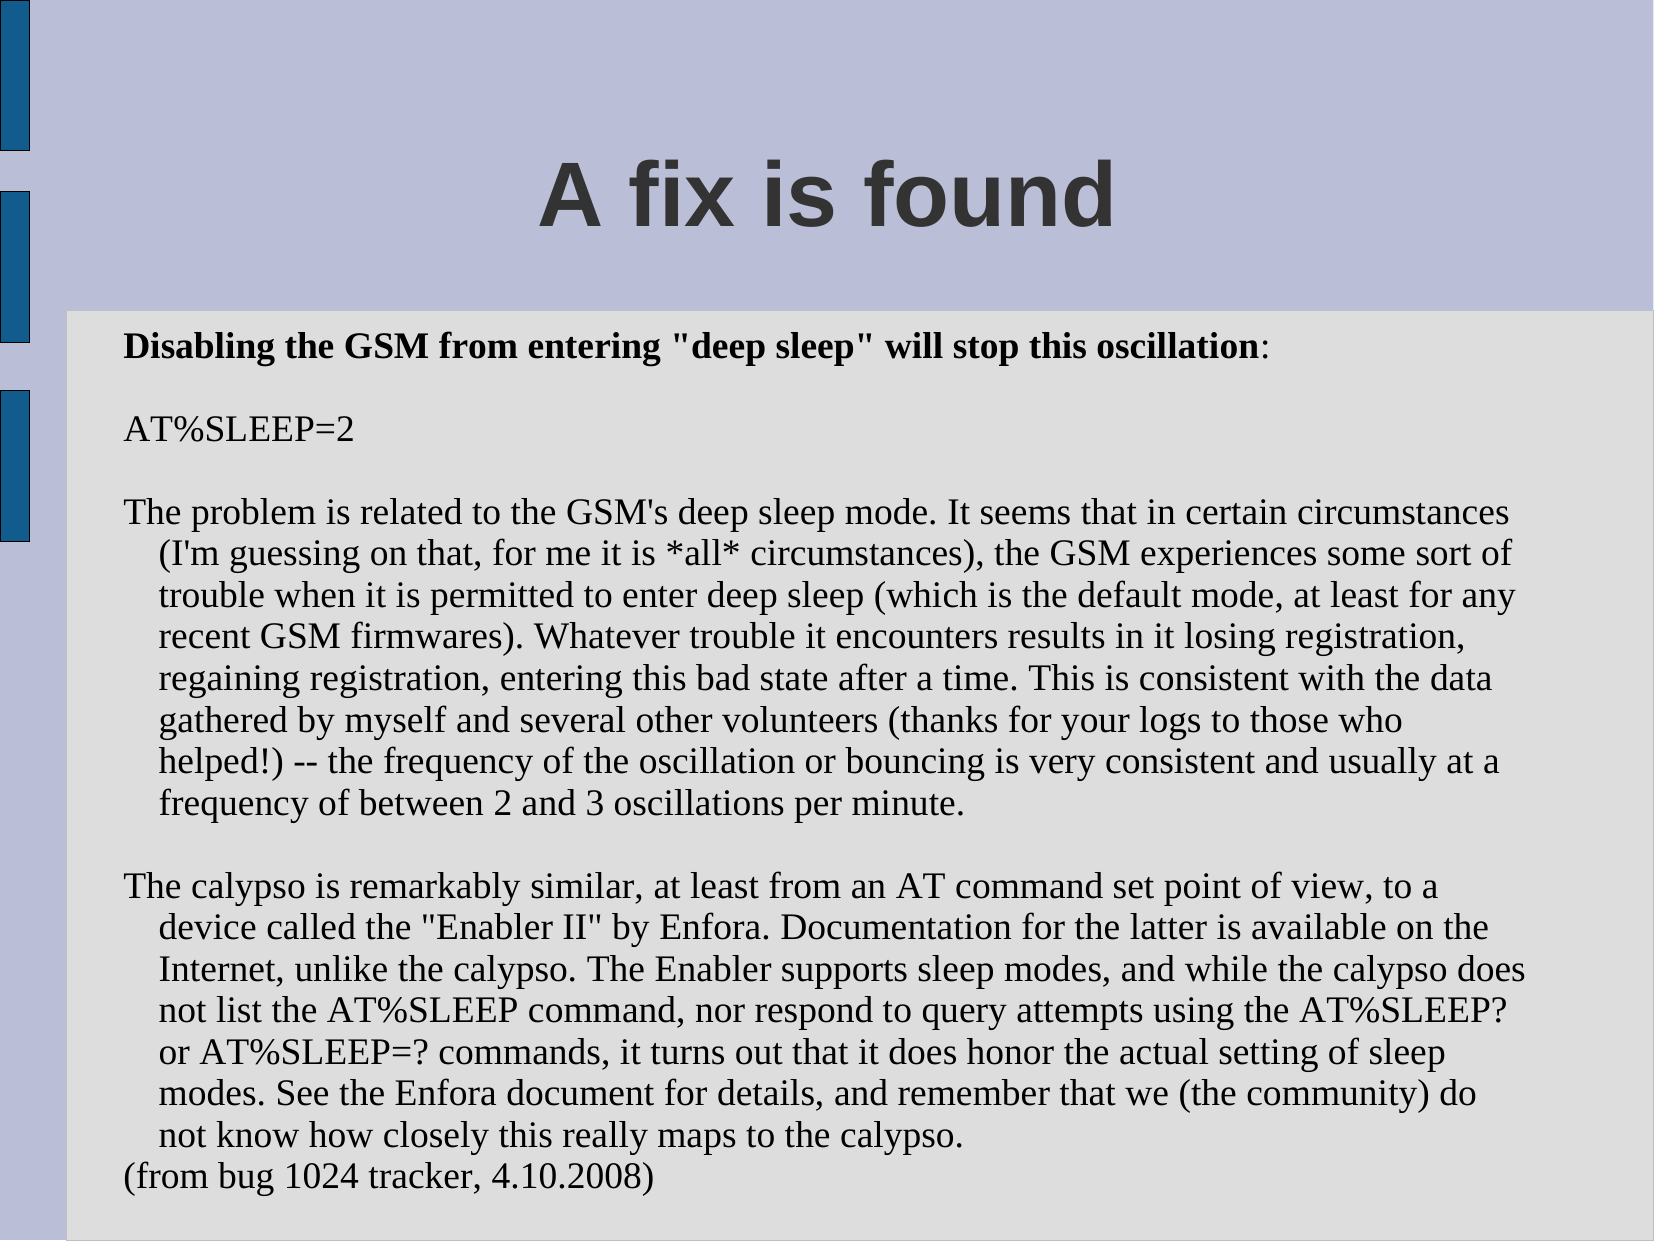

# A fix is found
Disabling the GSM from entering "deep sleep" will stop this oscillation:
AT%SLEEP=2
The problem is related to the GSM's deep sleep mode. It seems that in certain circumstances (I'm guessing on that, for me it is *all* circumstances), the GSM experiences some sort of trouble when it is permitted to enter deep sleep (which is the default mode, at least for any recent GSM firmwares). Whatever trouble it encounters results in it losing registration, regaining registration, entering this bad state after a time. This is consistent with the data gathered by myself and several other volunteers (thanks for your logs to those who helped!) -- the frequency of the oscillation or bouncing is very consistent and usually at a frequency of between 2 and 3 oscillations per minute.
The calypso is remarkably similar, at least from an AT command set point of view, to a device called the "Enabler II" by Enfora. Documentation for the latter is available on the Internet, unlike the calypso. The Enabler supports sleep modes, and while the calypso does not list the AT%SLEEP command, nor respond to query attempts using the AT%SLEEP? or AT%SLEEP=? commands, it turns out that it does honor the actual setting of sleep modes. See the Enfora document for details, and remember that we (the community) do not know how closely this really maps to the calypso.
(from bug 1024 tracker, 4.10.2008)